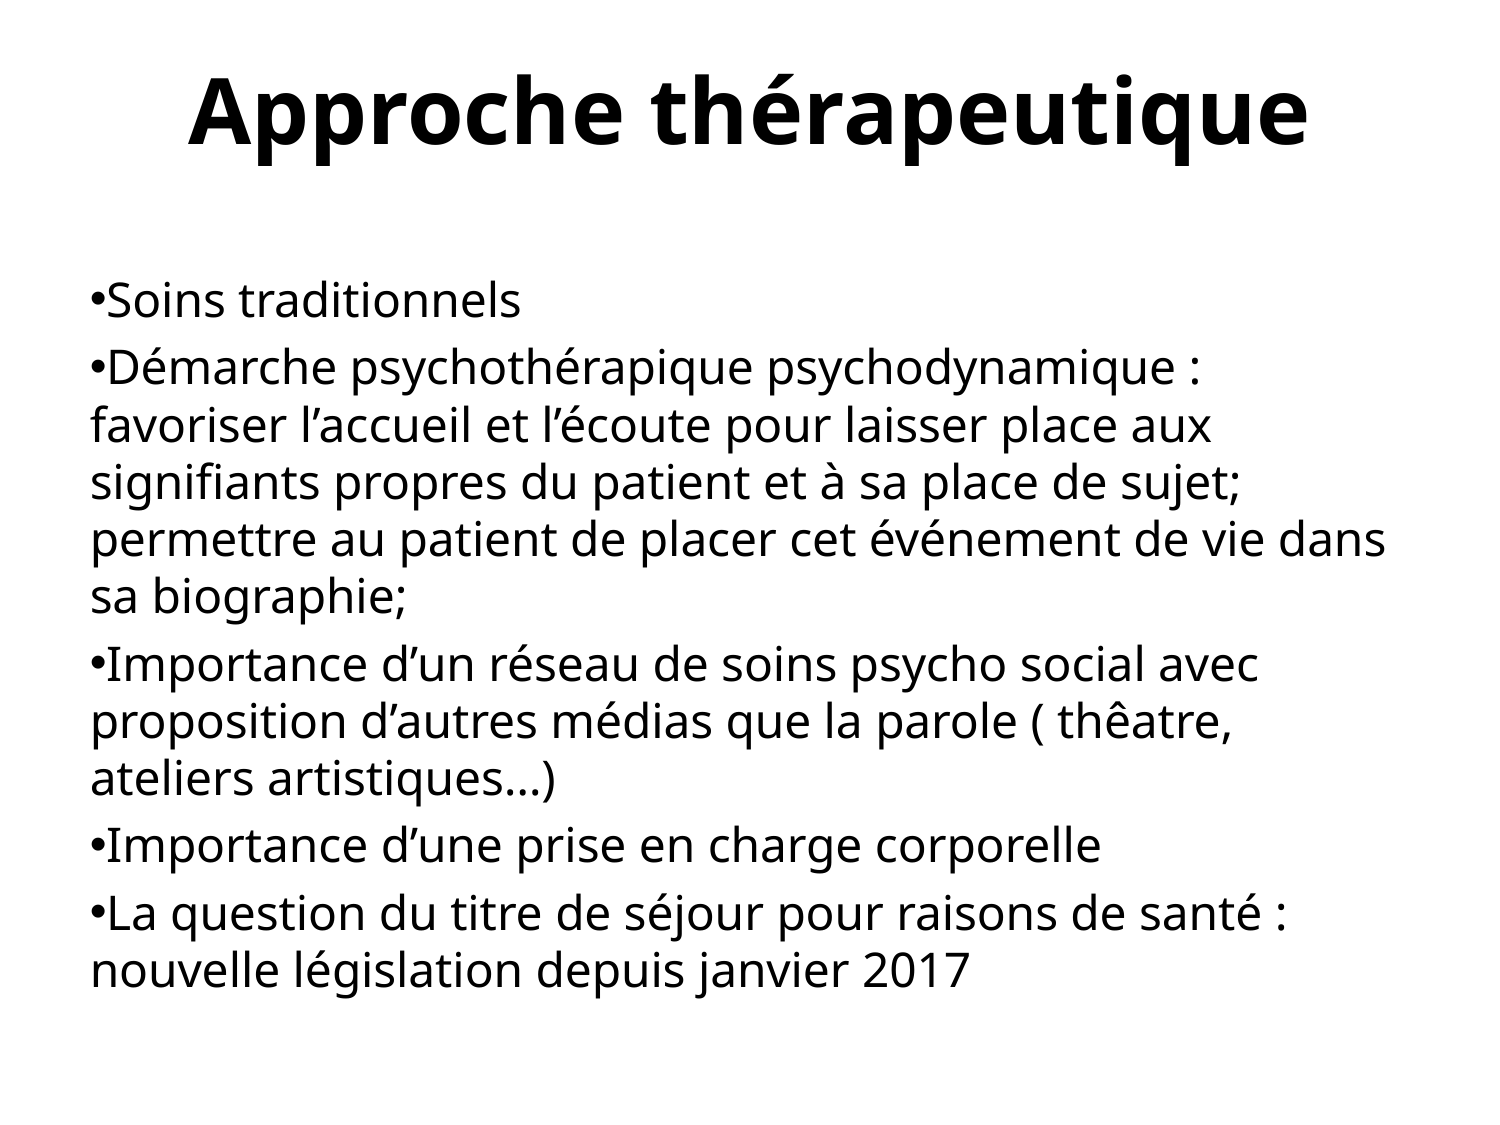

# Approche thérapeutique
Soins traditionnels
Démarche psychothérapique psychodynamique : favoriser l’accueil et l’écoute pour laisser place aux signifiants propres du patient et à sa place de sujet; permettre au patient de placer cet événement de vie dans sa biographie;
Importance d’un réseau de soins psycho social avec proposition d’autres médias que la parole ( thêatre, ateliers artistiques…)
Importance d’une prise en charge corporelle
La question du titre de séjour pour raisons de santé : nouvelle législation depuis janvier 2017